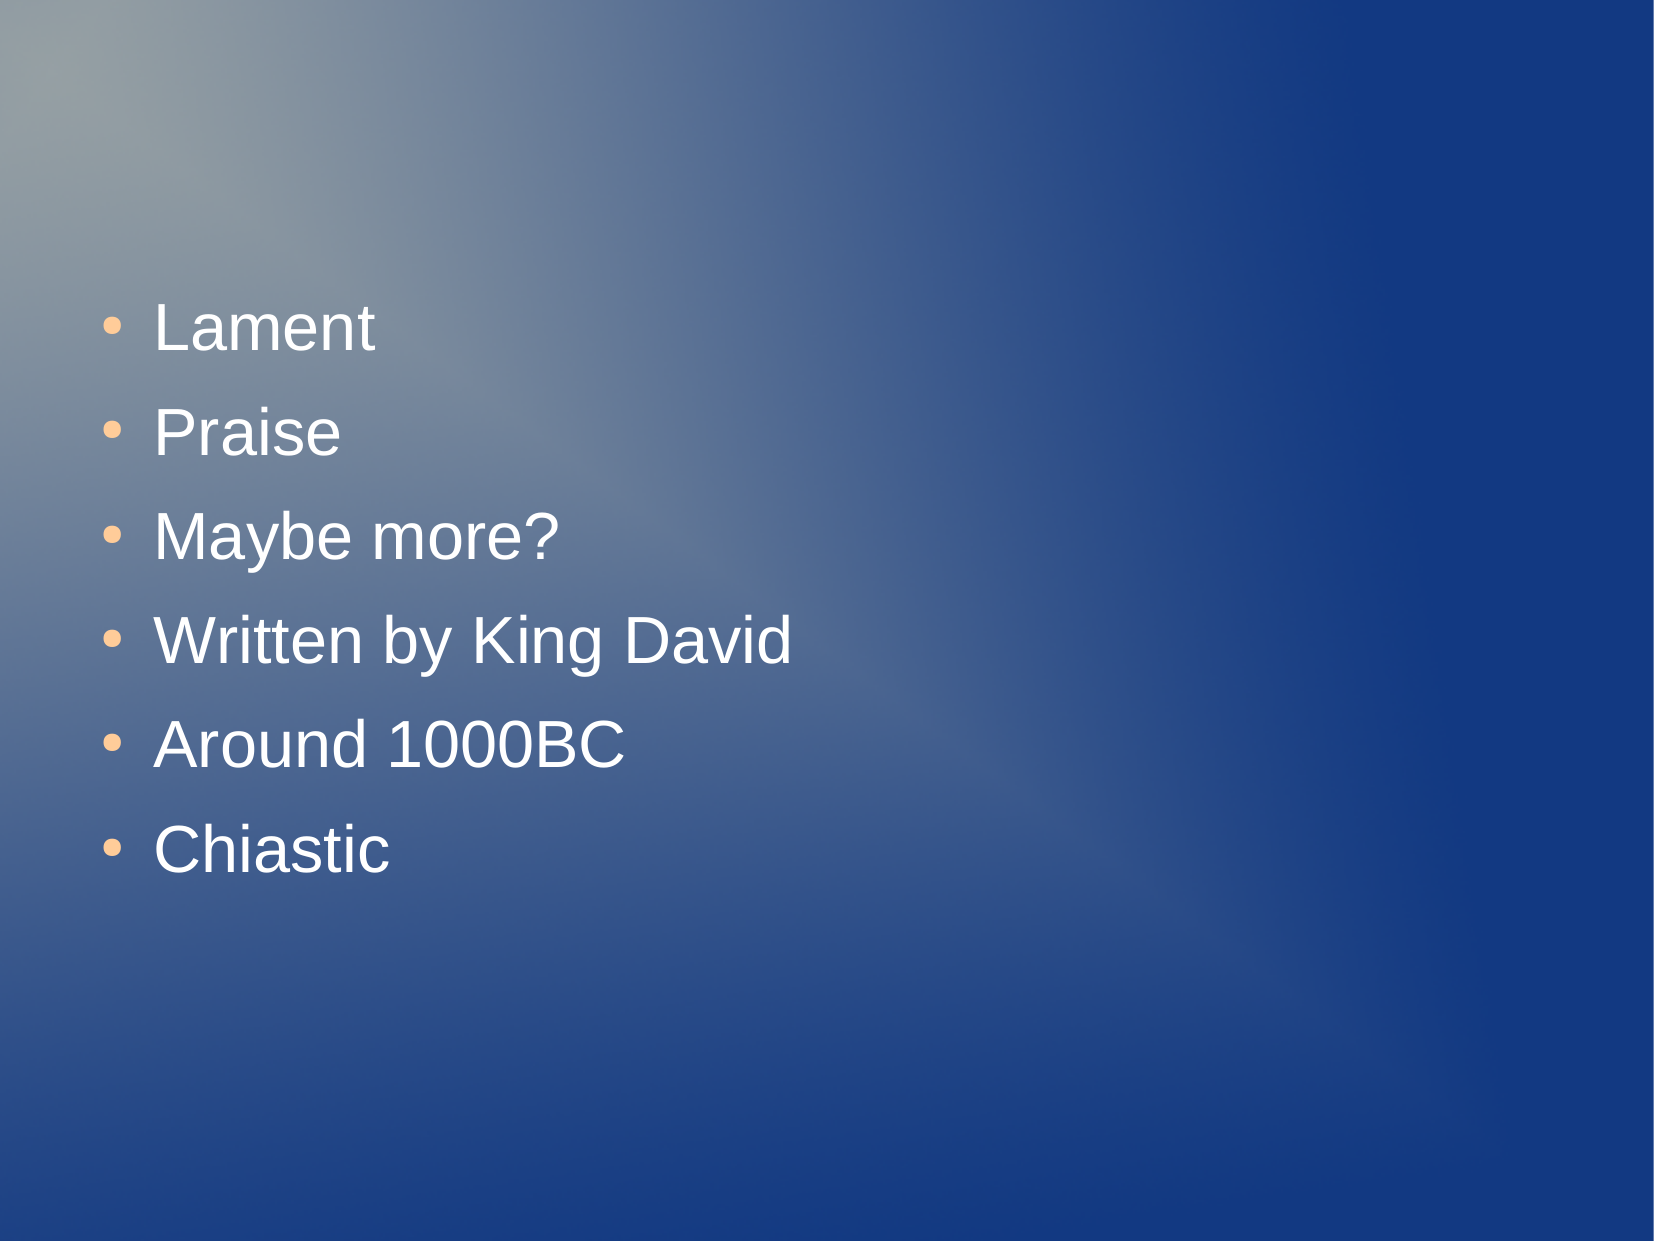

# Lament
Praise
Maybe more?
Written by King David
Around 1000BC
Chiastic